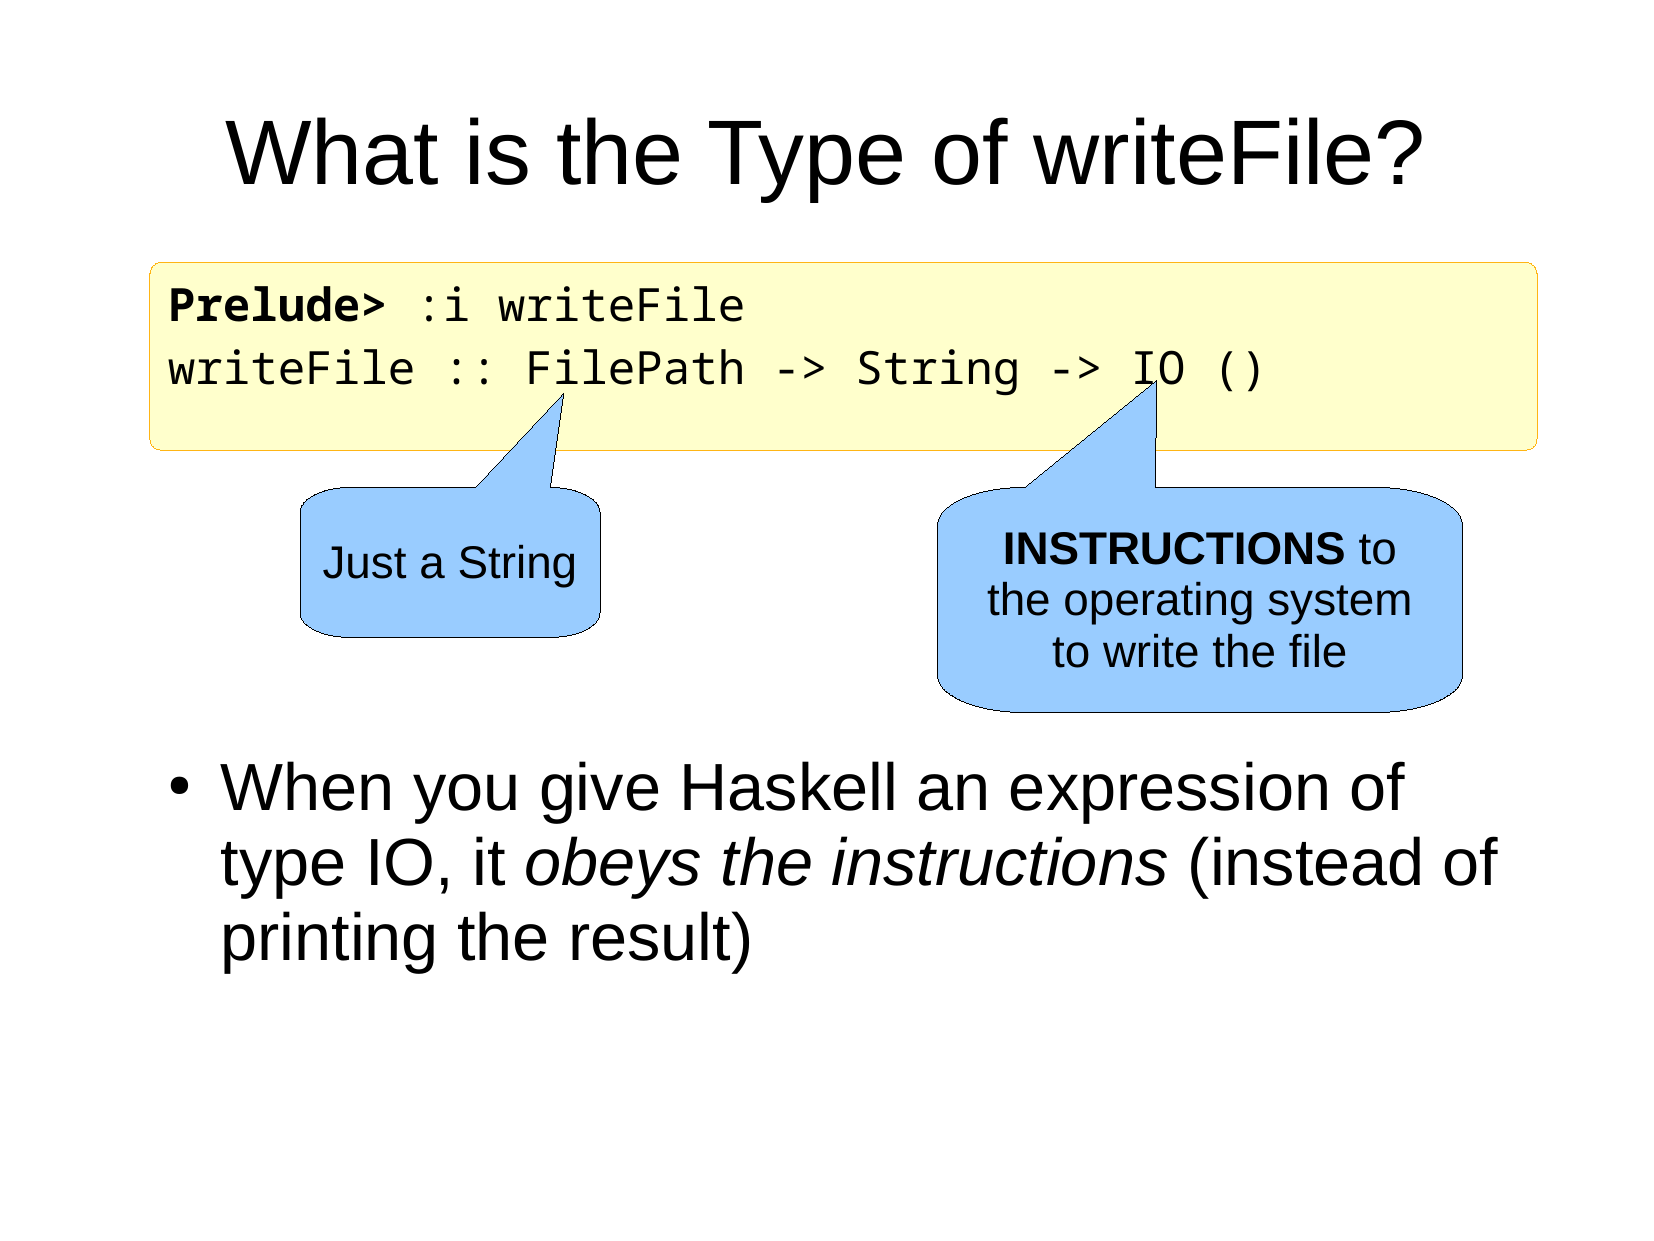

# What is the Type of writeFile?
Prelude> :i writeFile
writeFile :: FilePath -> String -> IO ()
INSTRUCTIONS to the operating system to write the file
Just a String
When you give Haskell an expression of type IO, it obeys the instructions (instead of printing the result)